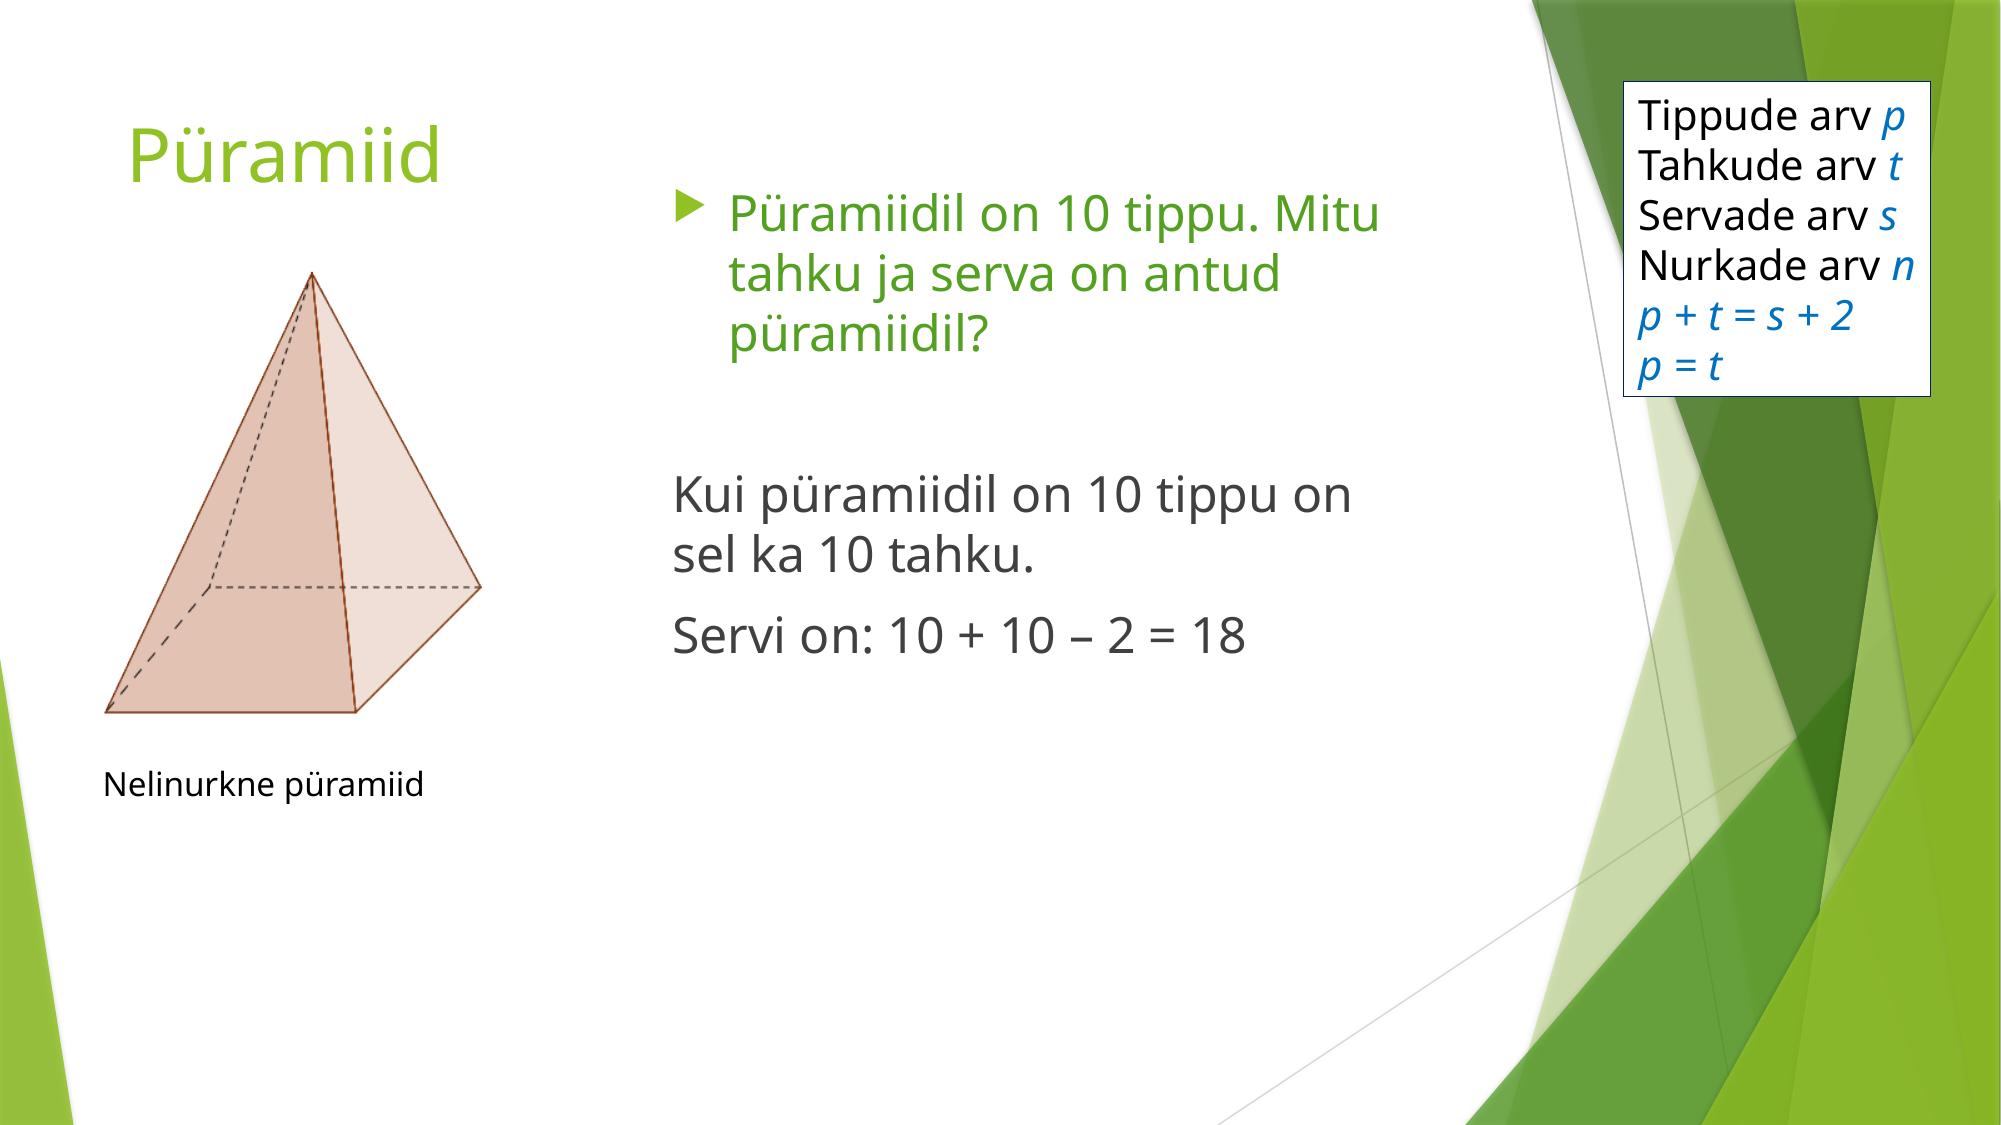

Tippude arv p
Tahkude arv t
Servade arv s
Nurkade arv n
p + t = s + 2
p = t
# Püramiid
Püramiidil on 10 tippu. Mitu tahku ja serva on antud püramiidil?
Kui püramiidil on 10 tippu on sel ka 10 tahku.
Servi on: 10 + 10 – 2 = 18
Nelinurkne püramiid